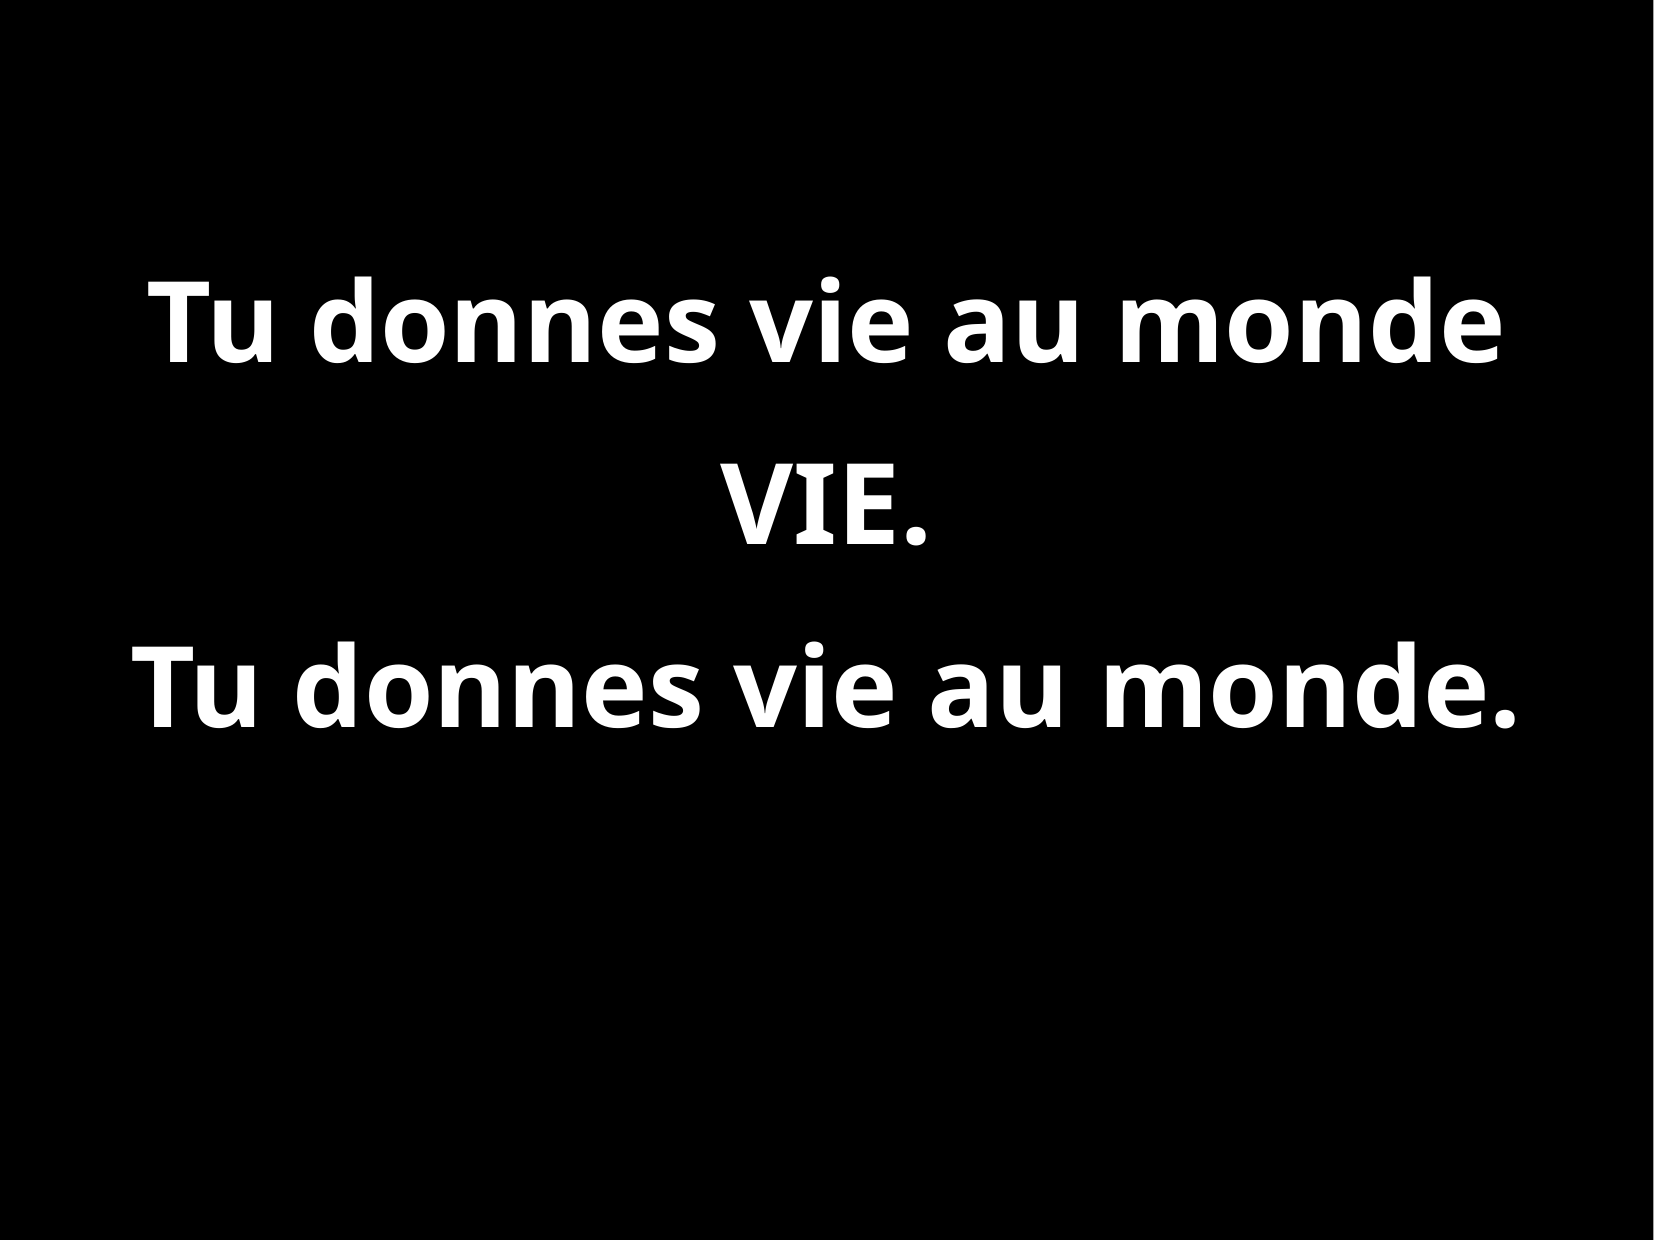

# Tu donnes vie au monde
VIE.
Tu donnes vie au monde.